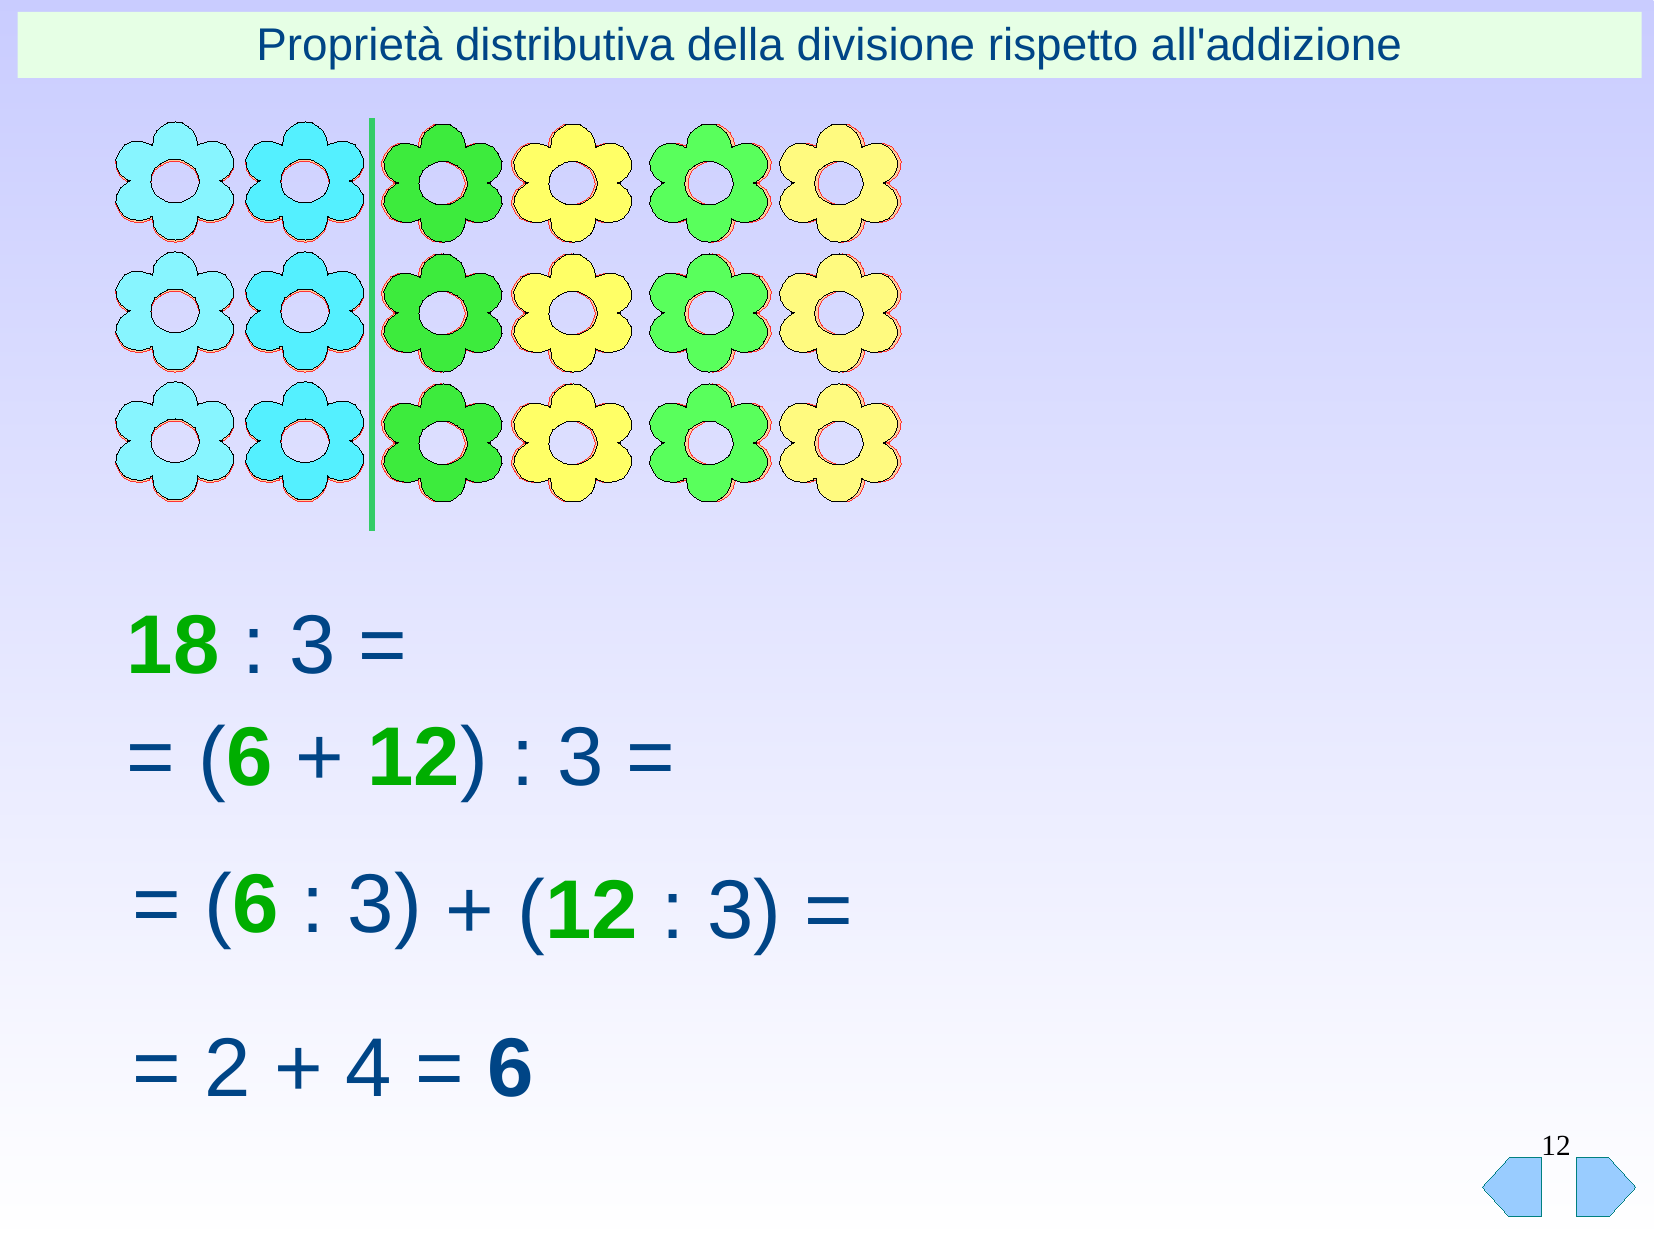

Proprietà distributiva della divisione rispetto all'addizione
18 : 3 =
= (6 + 12) : 3 =
= (6 : 3)
+ (12 : 3) =
= 2 + 4 = 6
12